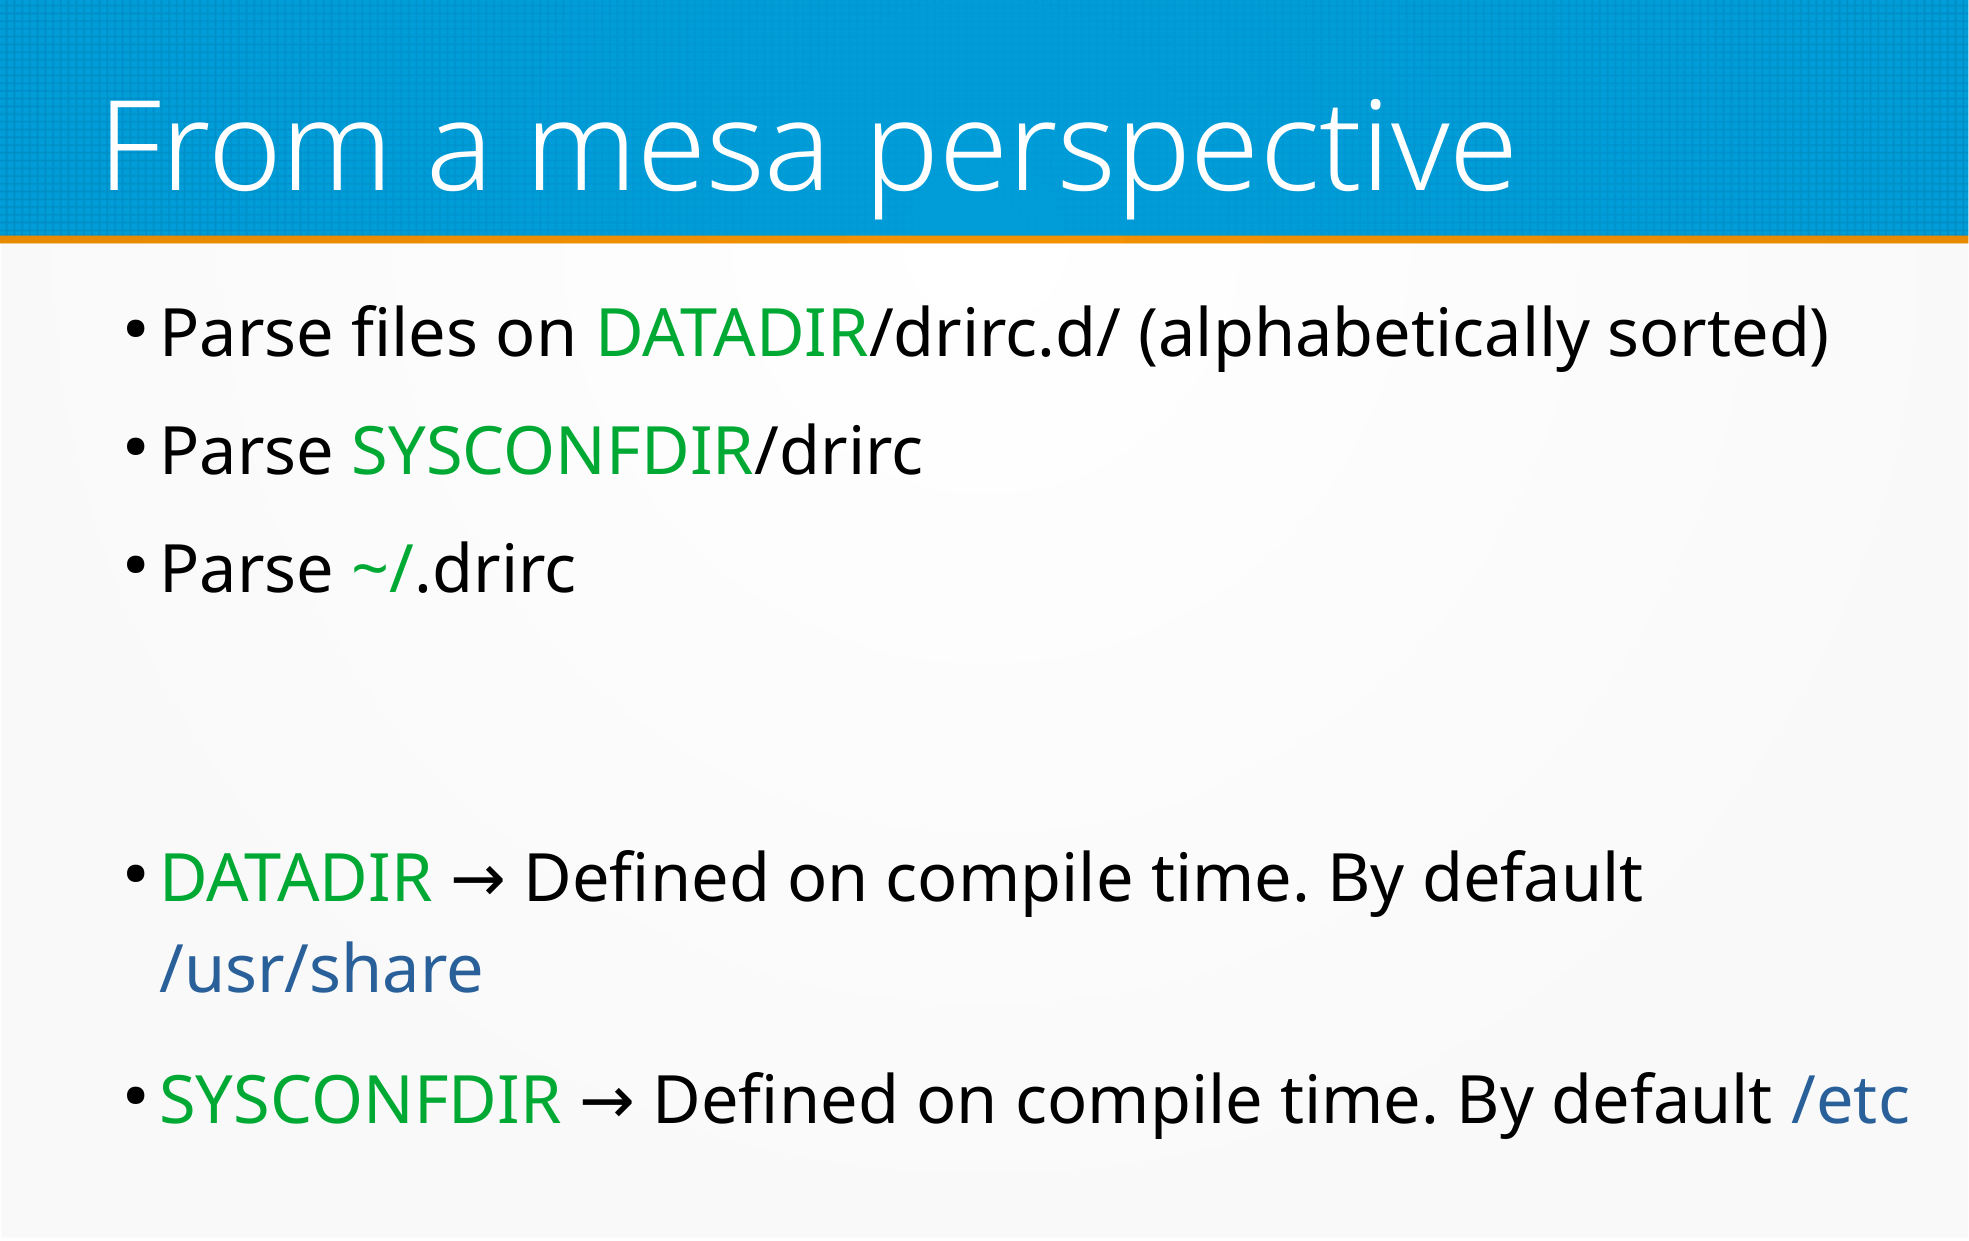

# From a mesa perspective
Parse files on DATADIR/drirc.d/ (alphabetically sorted)
Parse SYSCONFDIR/drirc
Parse ~/.drirc
DATADIR → Defined on compile time. By default /usr/share
SYSCONFDIR → Defined on compile time. By default /etc